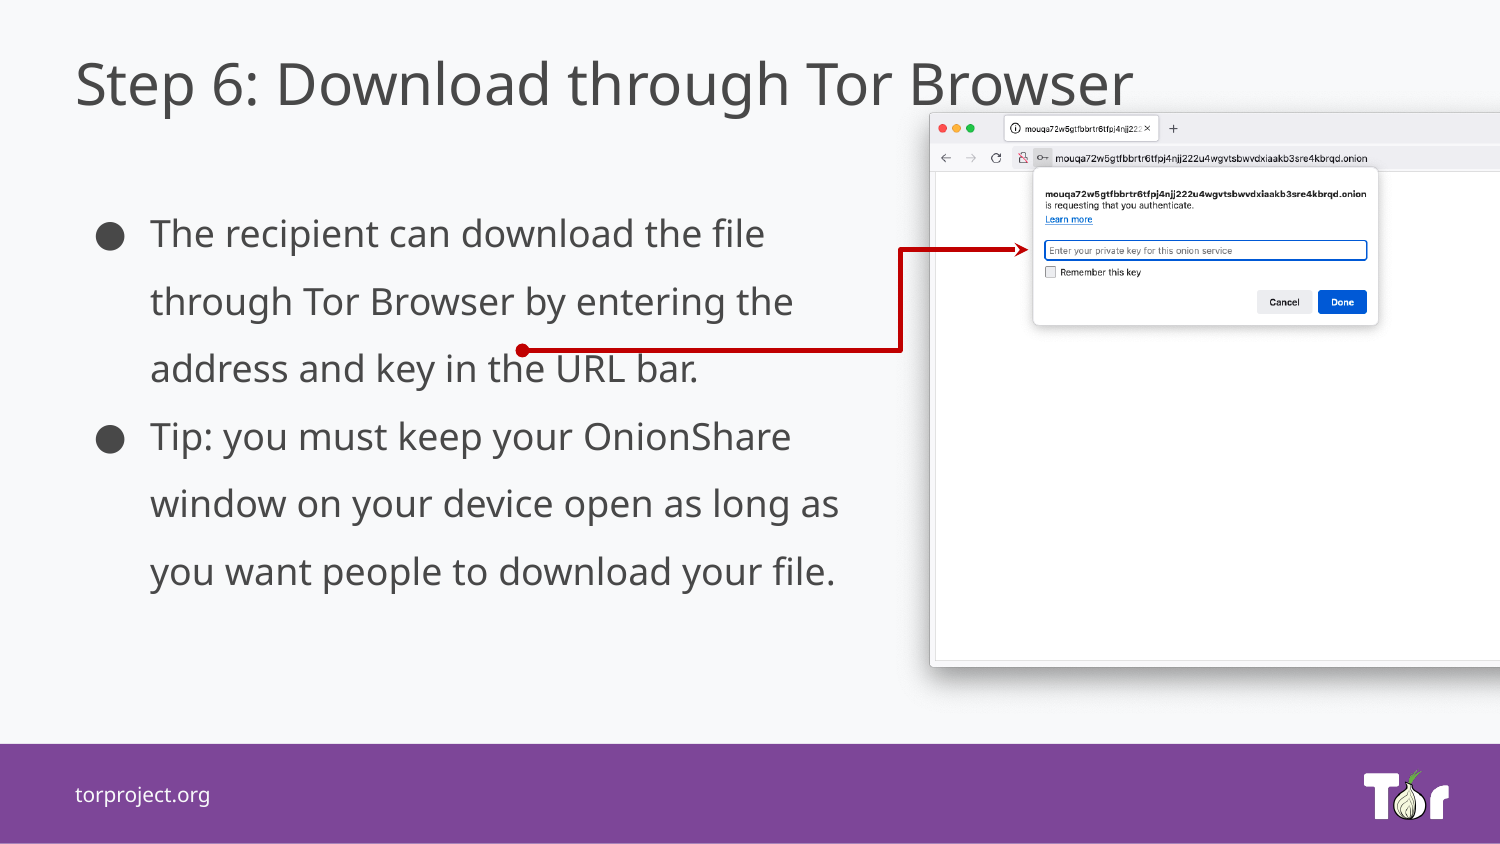

# Step 6: Download through Tor Browser
The recipient can download the file through Tor Browser by entering the address and key in the URL bar.
Tip: you must keep your OnionShare window on your device open as long as you want people to download your file.